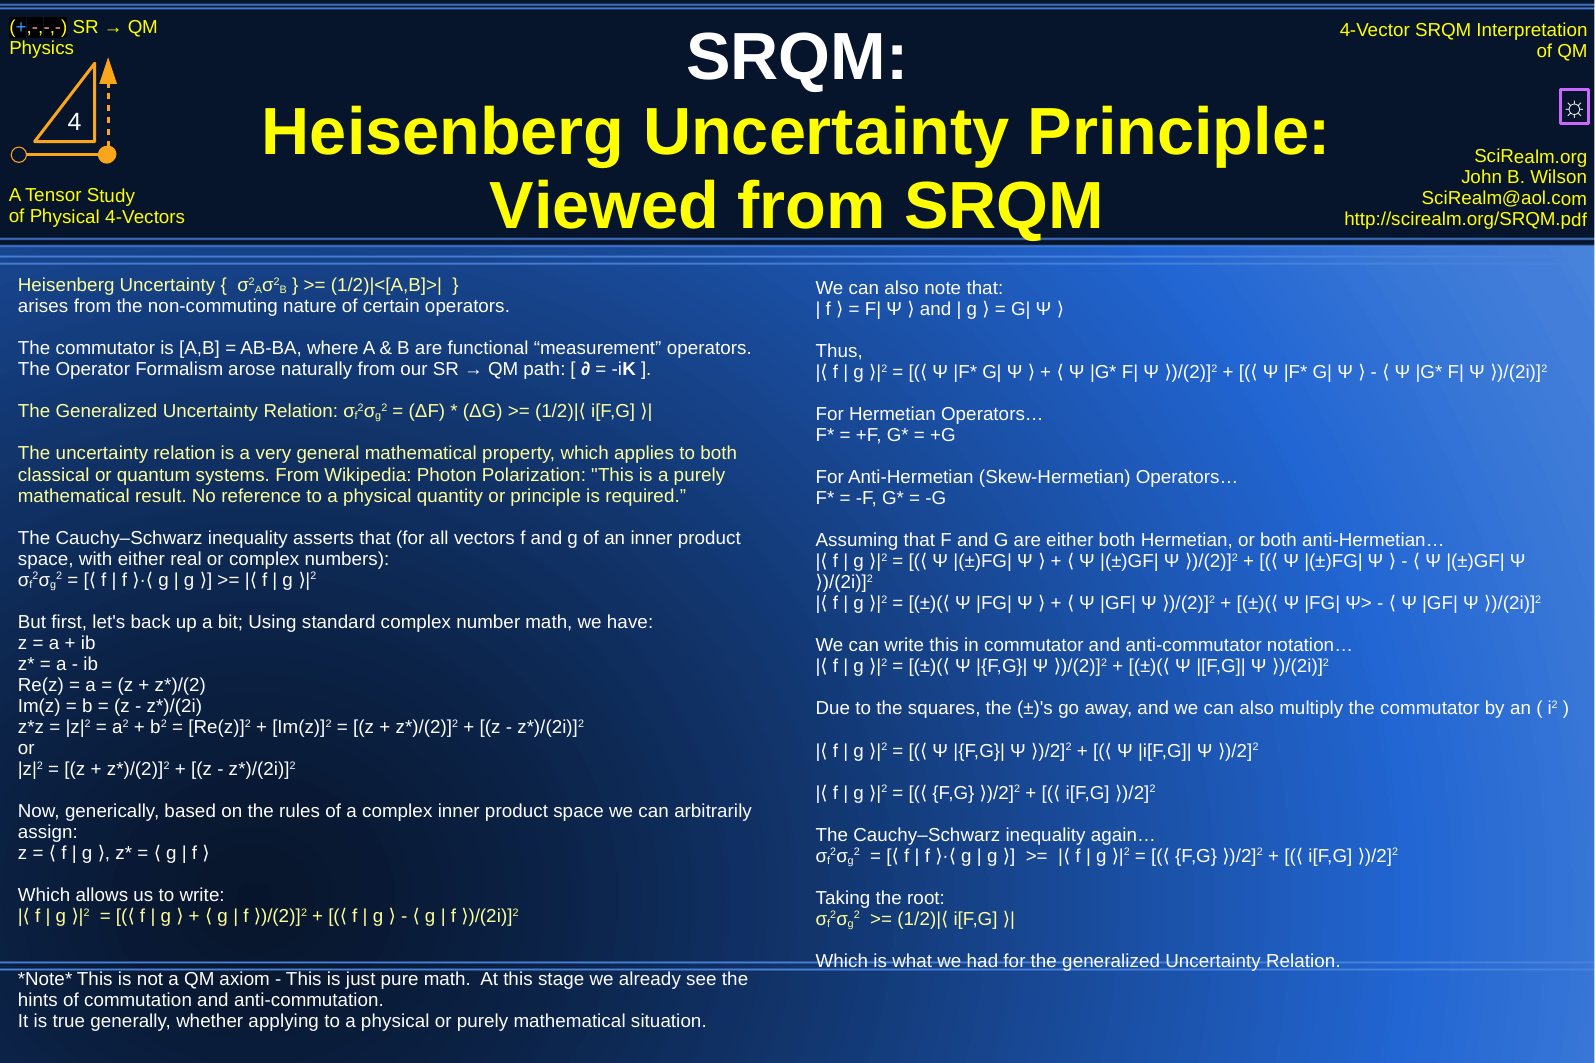

(+,-,-,-) SR → QM
Physics
A Tensor Study
of Physical 4-Vectors
4-Vector SRQM Interpretation
of QM
SciRealm.org
John B. Wilson
SciRealm@aol.com
http://scirealm.org/SRQM.pdf
# SRQM: Heisenberg Uncertainty Principle: Viewed from SRQM
4
☼
Heisenberg Uncertainty { σ2Aσ2B } >= (1/2)|<[A,B]>| }
arises from the non-commuting nature of certain operators.
The commutator is [A,B] = AB-BA, where A & B are functional “measurement” operators.
The Operator Formalism arose naturally from our SR → QM path: [ ∂ = -iK ].
The Generalized Uncertainty Relation: σf2σg2 = (ΔF) * (ΔG) >= (1/2)|⟨ i[F,G] ⟩|
The uncertainty relation is a very general mathematical property, which applies to both classical or quantum systems. From Wikipedia: Photon Polarization: "This is a purely mathematical result. No reference to a physical quantity or principle is required.”
The Cauchy–Schwarz inequality asserts that (for all vectors f and g of an inner product space, with either real or complex numbers):
σf2σg2 = [⟨ f | f ⟩·⟨ g | g ⟩] >= |⟨ f | g ⟩|2
But first, let's back up a bit; Using standard complex number math, we have:
z = a + ib
z* = a - ib
Re(z) = a = (z + z*)/(2)
Im(z) = b = (z - z*)/(2i)
z*z = |z|2 = a2 + b2 = [Re(z)]2 + [Im(z)]2 = [(z + z*)/(2)]2 + [(z - z*)/(2i)]2
or
|z|2 = [(z + z*)/(2)]2 + [(z - z*)/(2i)]2
Now, generically, based on the rules of a complex inner product space we can arbitrarily assign:
z = ⟨ f | g ⟩, z* = ⟨ g | f ⟩
Which allows us to write:
|⟨ f | g ⟩|2 = [(⟨ f | g ⟩ + ⟨ g | f ⟩)/(2)]2 + [(⟨ f | g ⟩ - ⟨ g | f ⟩)/(2i)]2
*Note* This is not a QM axiom - This is just pure math. At this stage we already see the hints of commutation and anti-commutation.
It is true generally, whether applying to a physical or purely mathematical situation.
We can also note that:
| f ⟩ = F| Ψ ⟩ and | g ⟩ = G| Ψ ⟩
Thus,
|⟨ f | g ⟩|2 = [(⟨ Ψ |F* G| Ψ ⟩ + ⟨ Ψ |G* F| Ψ ⟩)/(2)]2 + [(⟨ Ψ |F* G| Ψ ⟩ - ⟨ Ψ |G* F| Ψ ⟩)/(2i)]2
For Hermetian Operators…
F* = +F, G* = +G
For Anti-Hermetian (Skew-Hermetian) Operators…
F* = -F, G* = -G
Assuming that F and G are either both Hermetian, or both anti-Hermetian…
|⟨ f | g ⟩|2 = [(⟨ Ψ |(±)FG| Ψ ⟩ + ⟨ Ψ |(±)GF| Ψ ⟩)/(2)]2 + [(⟨ Ψ |(±)FG| Ψ ⟩ - ⟨ Ψ |(±)GF| Ψ ⟩)/(2i)]2
|⟨ f | g ⟩|2 = [(±)(⟨ Ψ |FG| Ψ ⟩ + ⟨ Ψ |GF| Ψ ⟩)/(2)]2 + [(±)(⟨ Ψ |FG| Ψ> - ⟨ Ψ |GF| Ψ ⟩)/(2i)]2
We can write this in commutator and anti-commutator notation…
|⟨ f | g ⟩|2 = [(±)(⟨ Ψ |{F,G}| Ψ ⟩)/(2)]2 + [(±)(⟨ Ψ |[F,G]| Ψ ⟩)/(2i)]2
Due to the squares, the (±)'s go away, and we can also multiply the commutator by an ( i2 )
|⟨ f | g ⟩|2 = [(⟨ Ψ |{F,G}| Ψ ⟩)/2]2 + [(⟨ Ψ |i[F,G]| Ψ ⟩)/2]2
|⟨ f | g ⟩|2 = [(⟨ {F,G} ⟩)/2]2 + [(⟨ i[F,G] ⟩)/2]2
The Cauchy–Schwarz inequality again…
σf2σg2 = [⟨ f | f ⟩·⟨ g | g ⟩] >= |⟨ f | g ⟩|2 = [(⟨ {F,G} ⟩)/2]2 + [(⟨ i[F,G] ⟩)/2]2
Taking the root:
σf2σg2 >= (1/2)|⟨ i[F,G] ⟩|
Which is what we had for the generalized Uncertainty Relation.